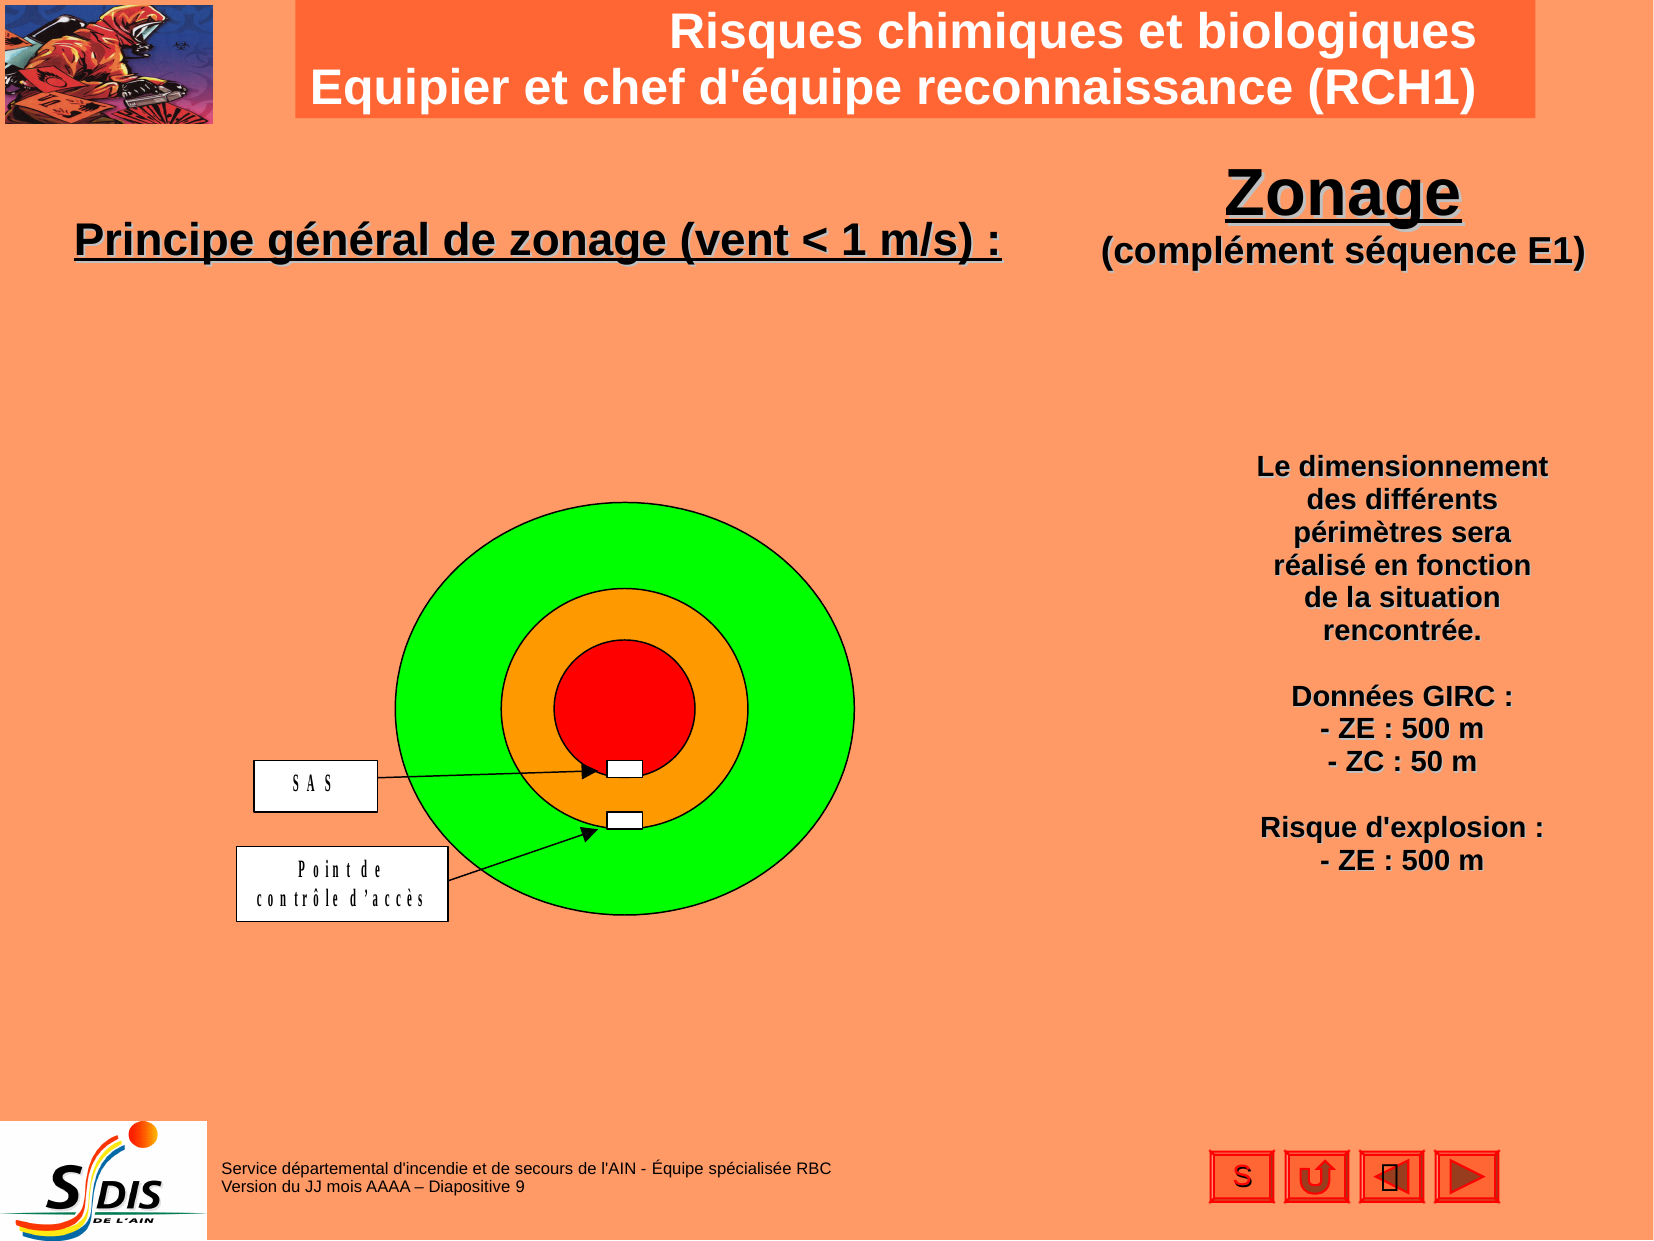

Zonage
(complément séquence E1)
Principe général de zonage (vent < 1 m/s) :
Le dimensionnement des différents périmètres sera réalisé en fonction de la situation rencontrée.
Données GIRC :
- ZE : 500 m
- ZC : 50 m
Risque d'explosion :
- ZE : 500 m
S
￩